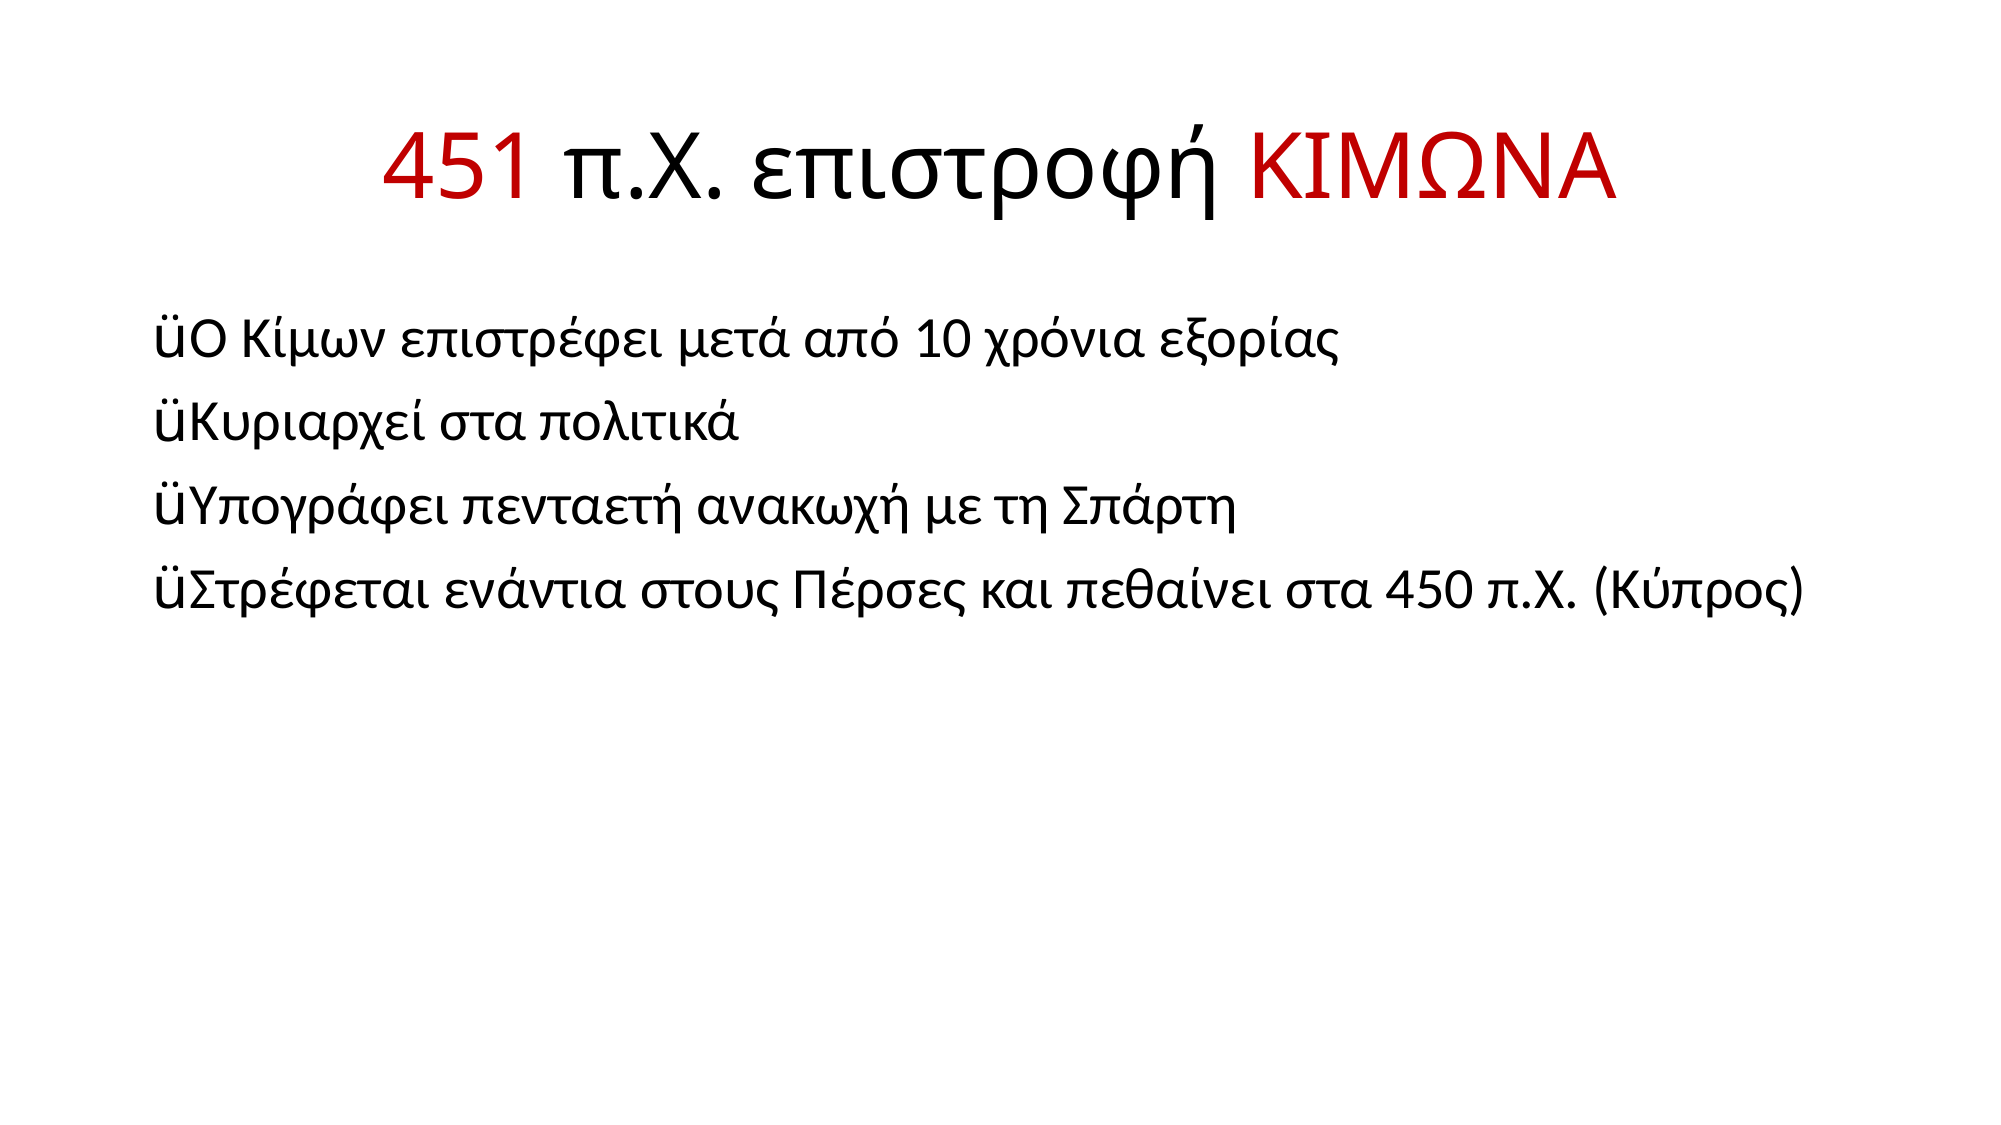

# 451 π.Χ. επιστροφή ΚΙΜΩΝΑ
Ο Κίμων επιστρέφει μετά από 10 χρόνια εξορίας
Κυριαρχεί στα πολιτικά
Υπογράφει πενταετή ανακωχή με τη Σπάρτη
Στρέφεται ενάντια στους Πέρσες και πεθαίνει στα 450 π.Χ. (Κύπρος)